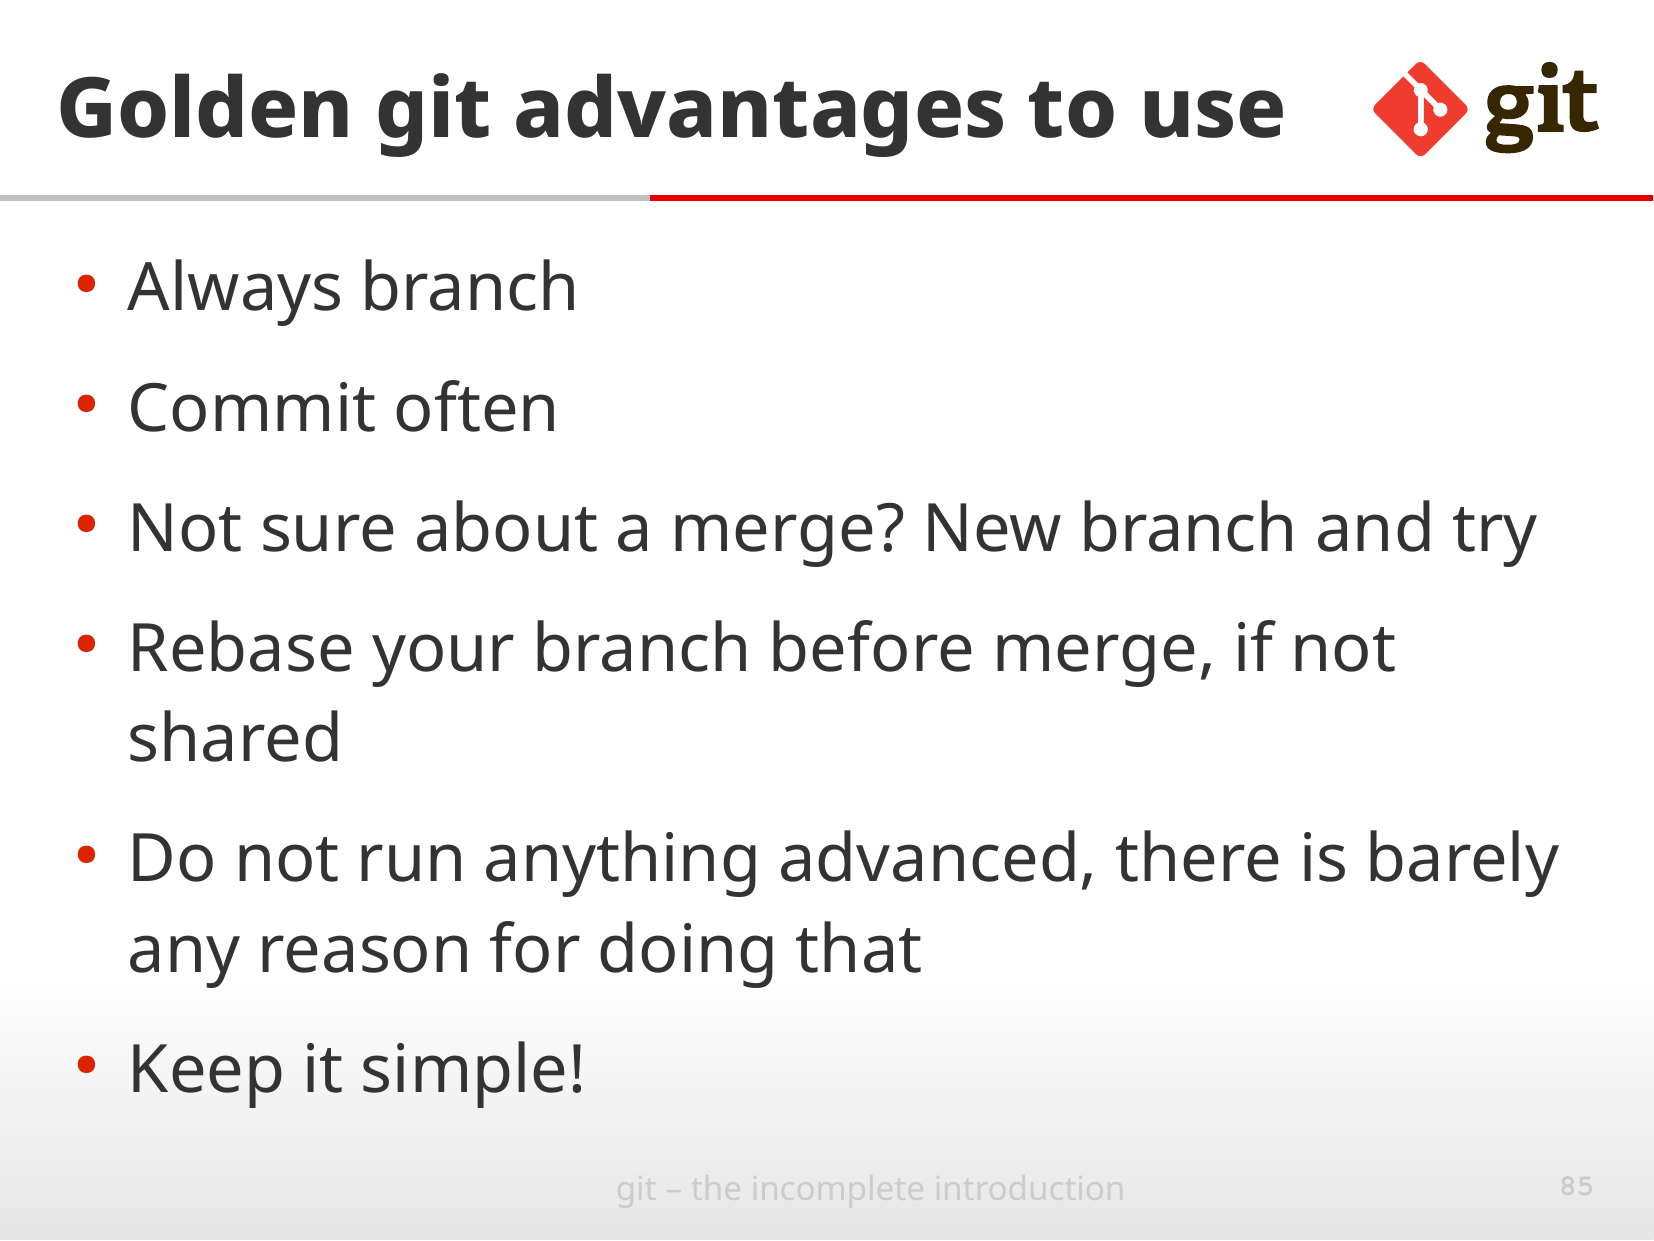

# Golden git advantages to use
Always branch
Commit often
Not sure about a merge? New branch and try
Rebase your branch before merge, if not shared
Do not run anything advanced, there is barely any reason for doing that
Keep it simple!
85